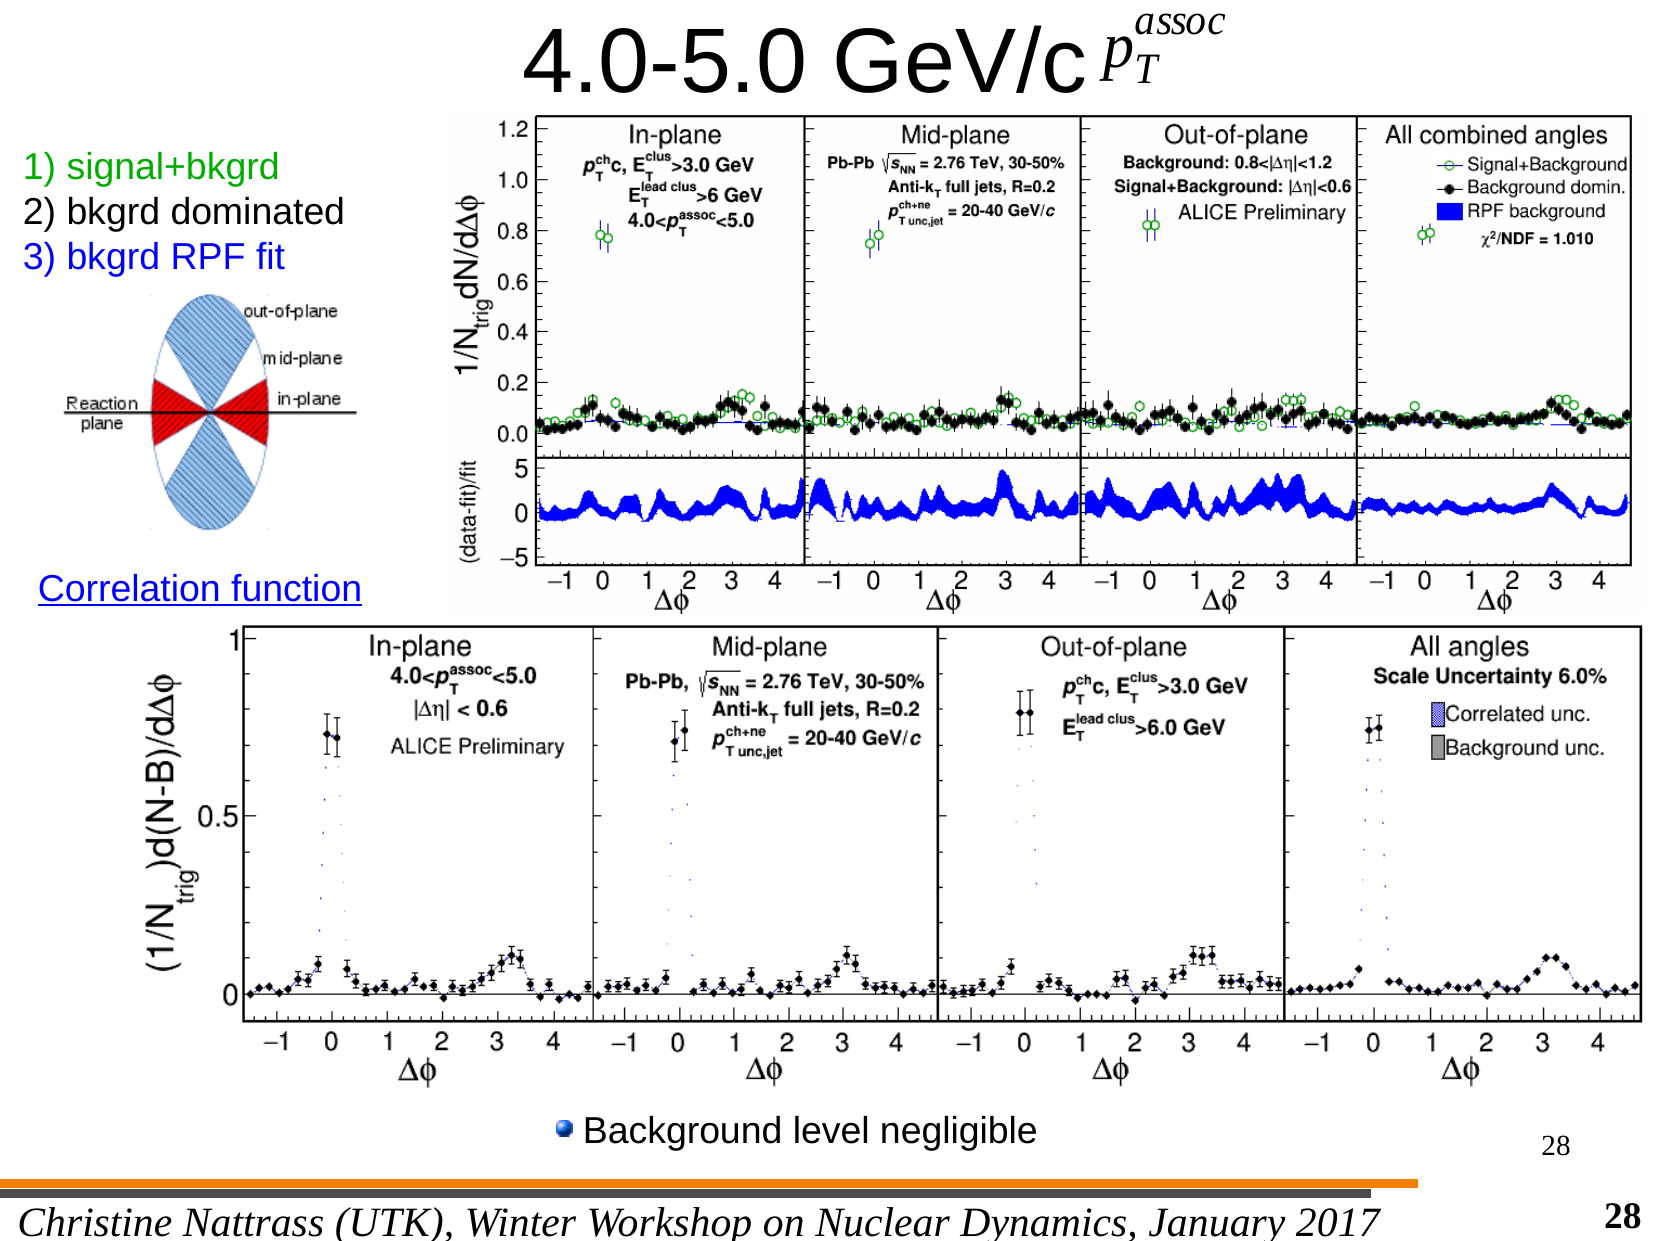

4.0-5.0 GeV/c
1) signal+bkgrd
2) bkgrd dominated
3) bkgrd RPF fit
Correlation function
 Background level negligible
Joel Mazer - University of Tennessee
28